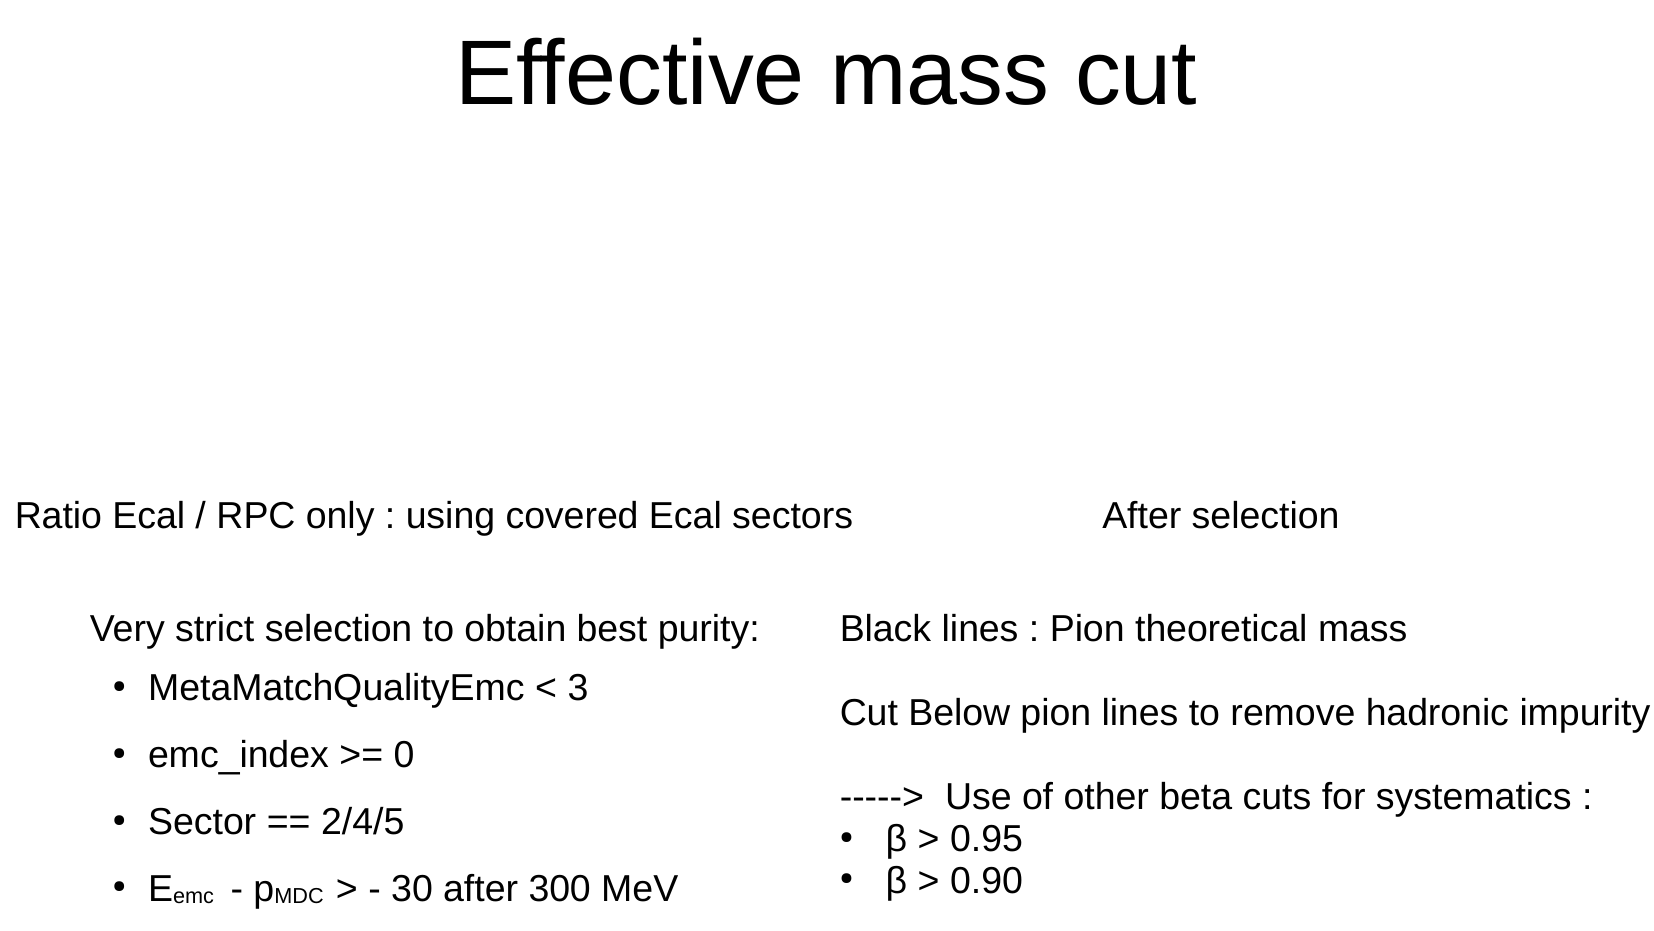

# Effective mass cut
Ratio Ecal / RPC only : using covered Ecal sectors
After selection
Very strict selection to obtain best purity:
Black lines : Pion theoretical mass
Cut Below pion lines to remove hadronic impurity
-----> Use of other beta cuts for systematics :
 β > 0.95
 β > 0.90
MetaMatchQualityEmc < 3
emc_index >= 0
Sector == 2/4/5
Eemc - pMDC > - 30 after 300 MeV